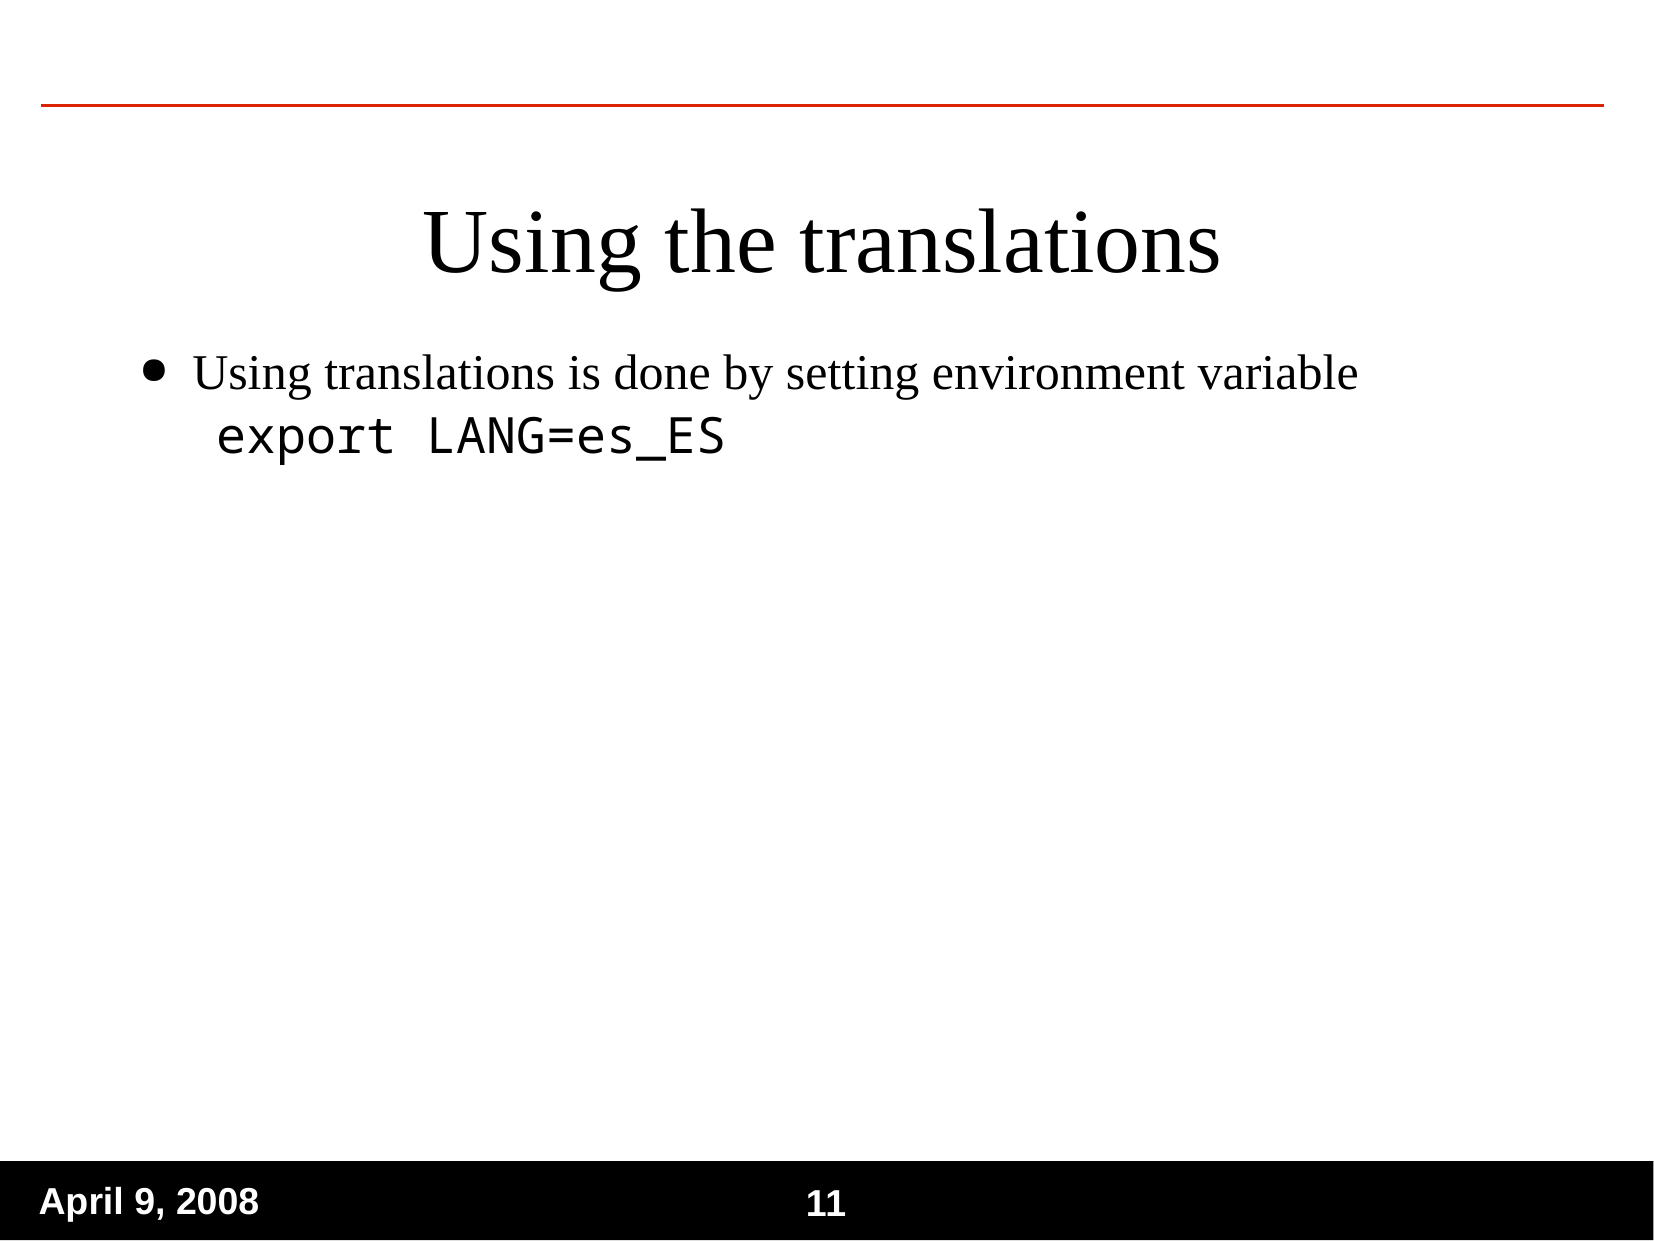

# Using the translations
Using translations is done by setting environment variable
export LANG=es_ES